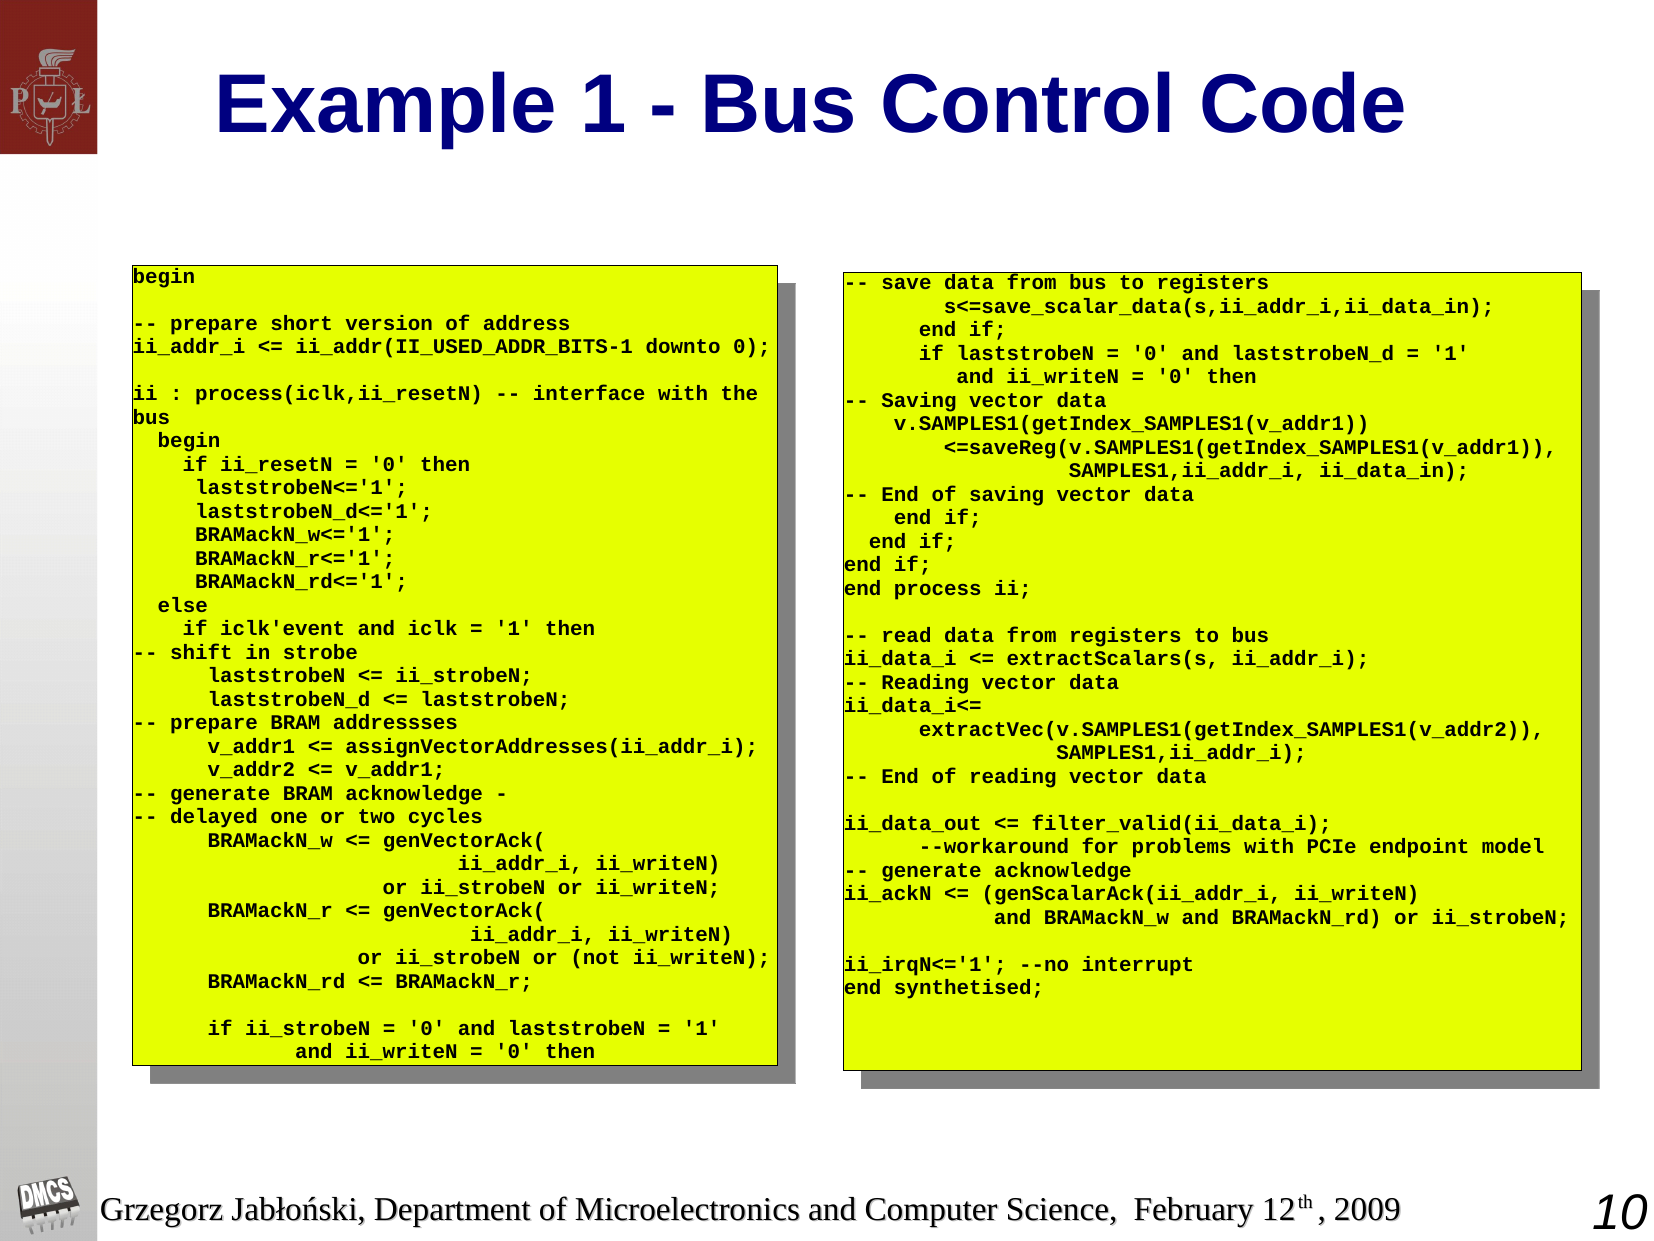

# Example 1 - Bus Control Code
begin
-- prepare short version of address
ii_addr_i <= ii_addr(II_USED_ADDR_BITS-1 downto 0);
ii : process(iclk,ii_resetN) -- interface with the bus
 begin
 if ii_resetN = '0' then
 laststrobeN<='1';
 laststrobeN_d<='1';
 BRAMackN_w<='1';
 BRAMackN_r<='1';
 BRAMackN_rd<='1';
 else
 if iclk'event and iclk = '1' then
-- shift in strobe
 laststrobeN <= ii_strobeN;
 laststrobeN_d <= laststrobeN;
-- prepare BRAM addressses
 v_addr1 <= assignVectorAddresses(ii_addr_i);
 v_addr2 <= v_addr1;
-- generate BRAM acknowledge -
-- delayed one or two cycles
 BRAMackN_w <= genVectorAck(
 ii_addr_i, ii_writeN)
 or ii_strobeN or ii_writeN;
 BRAMackN_r <= genVectorAck(
 ii_addr_i, ii_writeN)
 or ii_strobeN or (not ii_writeN);
 BRAMackN_rd <= BRAMackN_r;
 if ii_strobeN = '0' and laststrobeN = '1'
 and ii_writeN = '0' then
-- save data from bus to registers
 s<=save_scalar_data(s,ii_addr_i,ii_data_in);
 end if;
 if laststrobeN = '0' and laststrobeN_d = '1'
 and ii_writeN = '0' then
-- Saving vector data
 v.SAMPLES1(getIndex_SAMPLES1(v_addr1))
 <=saveReg(v.SAMPLES1(getIndex_SAMPLES1(v_addr1)),
 SAMPLES1,ii_addr_i, ii_data_in);
-- End of saving vector data
 end if;
 end if;
end if;
end process ii;
-- read data from registers to bus
ii_data_i <= extractScalars(s, ii_addr_i);
-- Reading vector data
ii_data_i<=
 extractVec(v.SAMPLES1(getIndex_SAMPLES1(v_addr2)),
 SAMPLES1,ii_addr_i);
-- End of reading vector data
ii_data_out <= filter_valid(ii_data_i);
 --workaround for problems with PCIe endpoint model
-- generate acknowledge
ii_ackN <= (genScalarAck(ii_addr_i, ii_writeN)
 and BRAMackN_w and BRAMackN_rd) or ii_strobeN;
ii_irqN<='1'; --no interrupt
end synthetised;
10